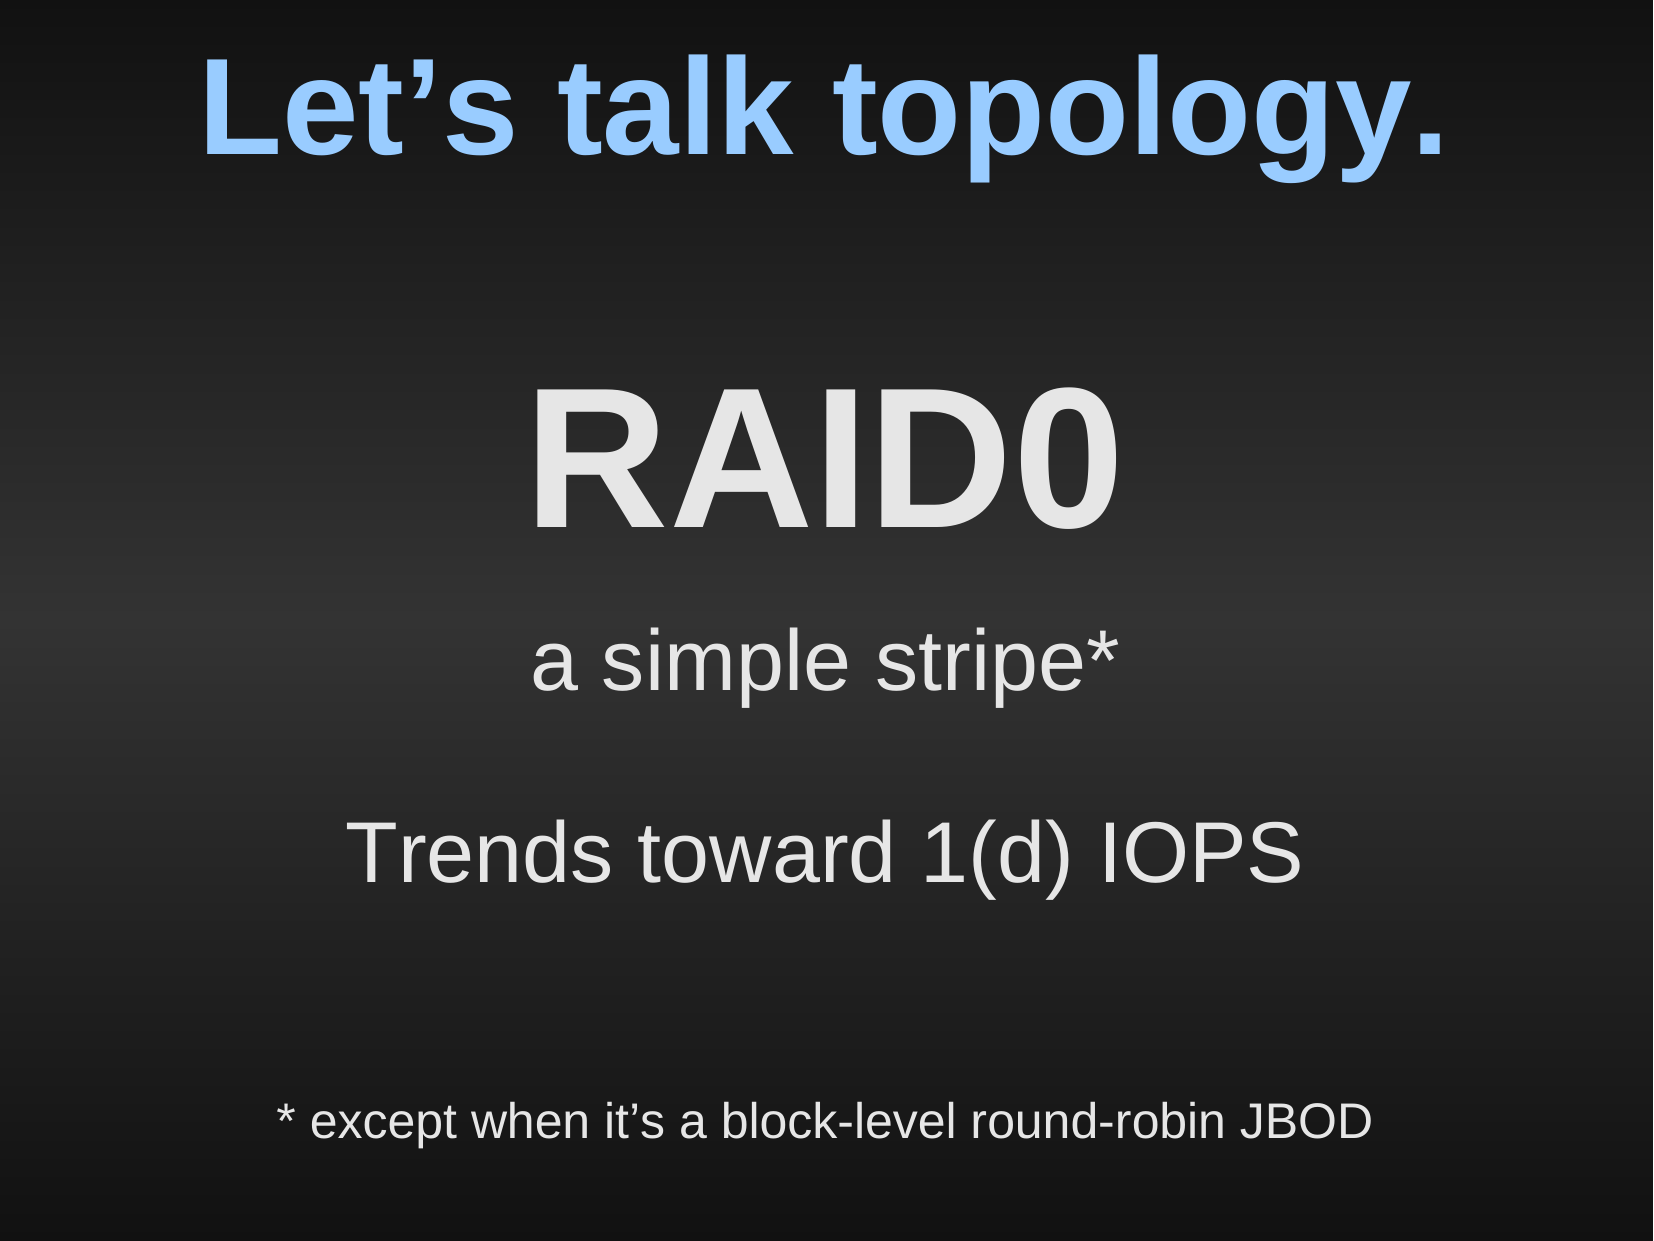

# Let’s talk topology.
RAID0
a simple stripe*
Trends toward 1(d) IOPS
* except when it’s a block-level round-robin JBOD